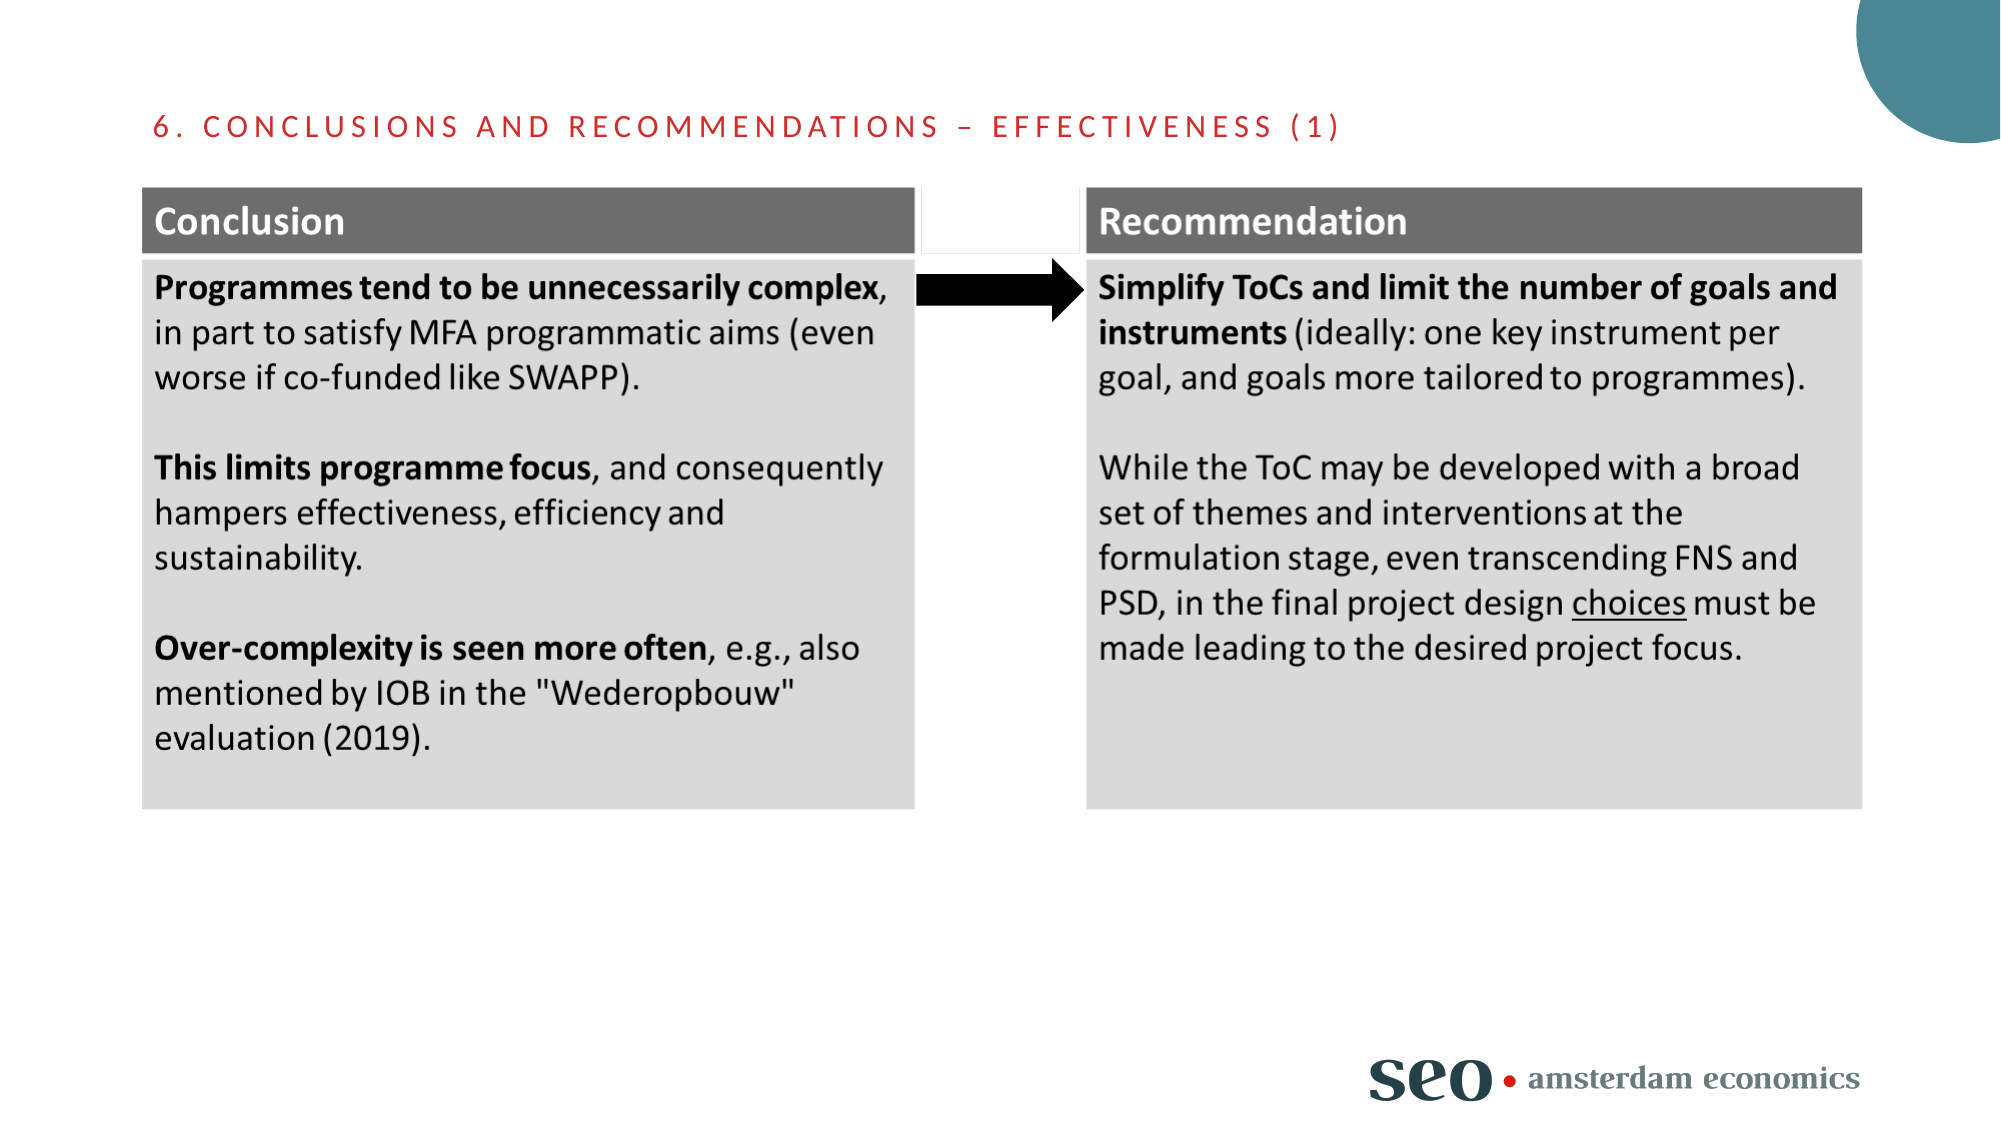

# 6. CONCLUSIONS AND RECOMMENDATIONS – EFFECTIVENESS (1)